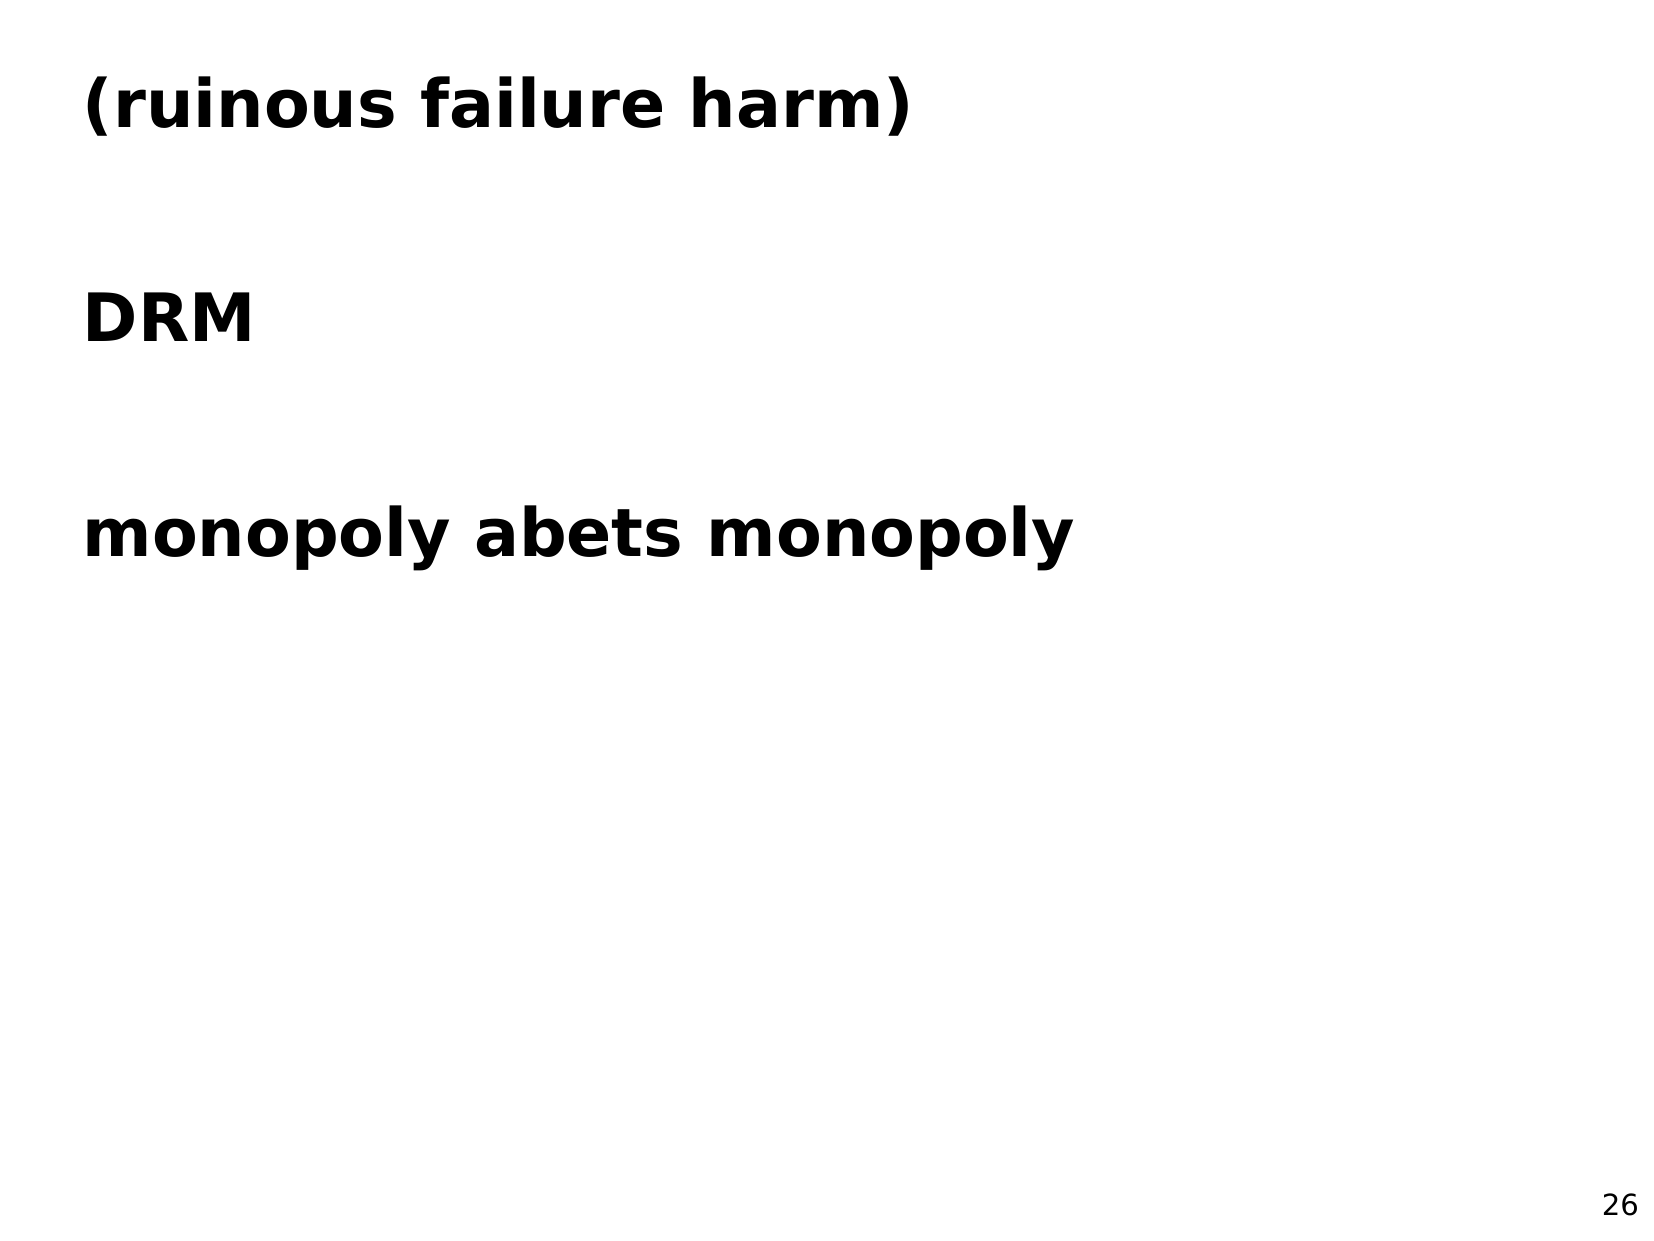

# (ruinous failure harm)
DRM
monopoly abets monopoly